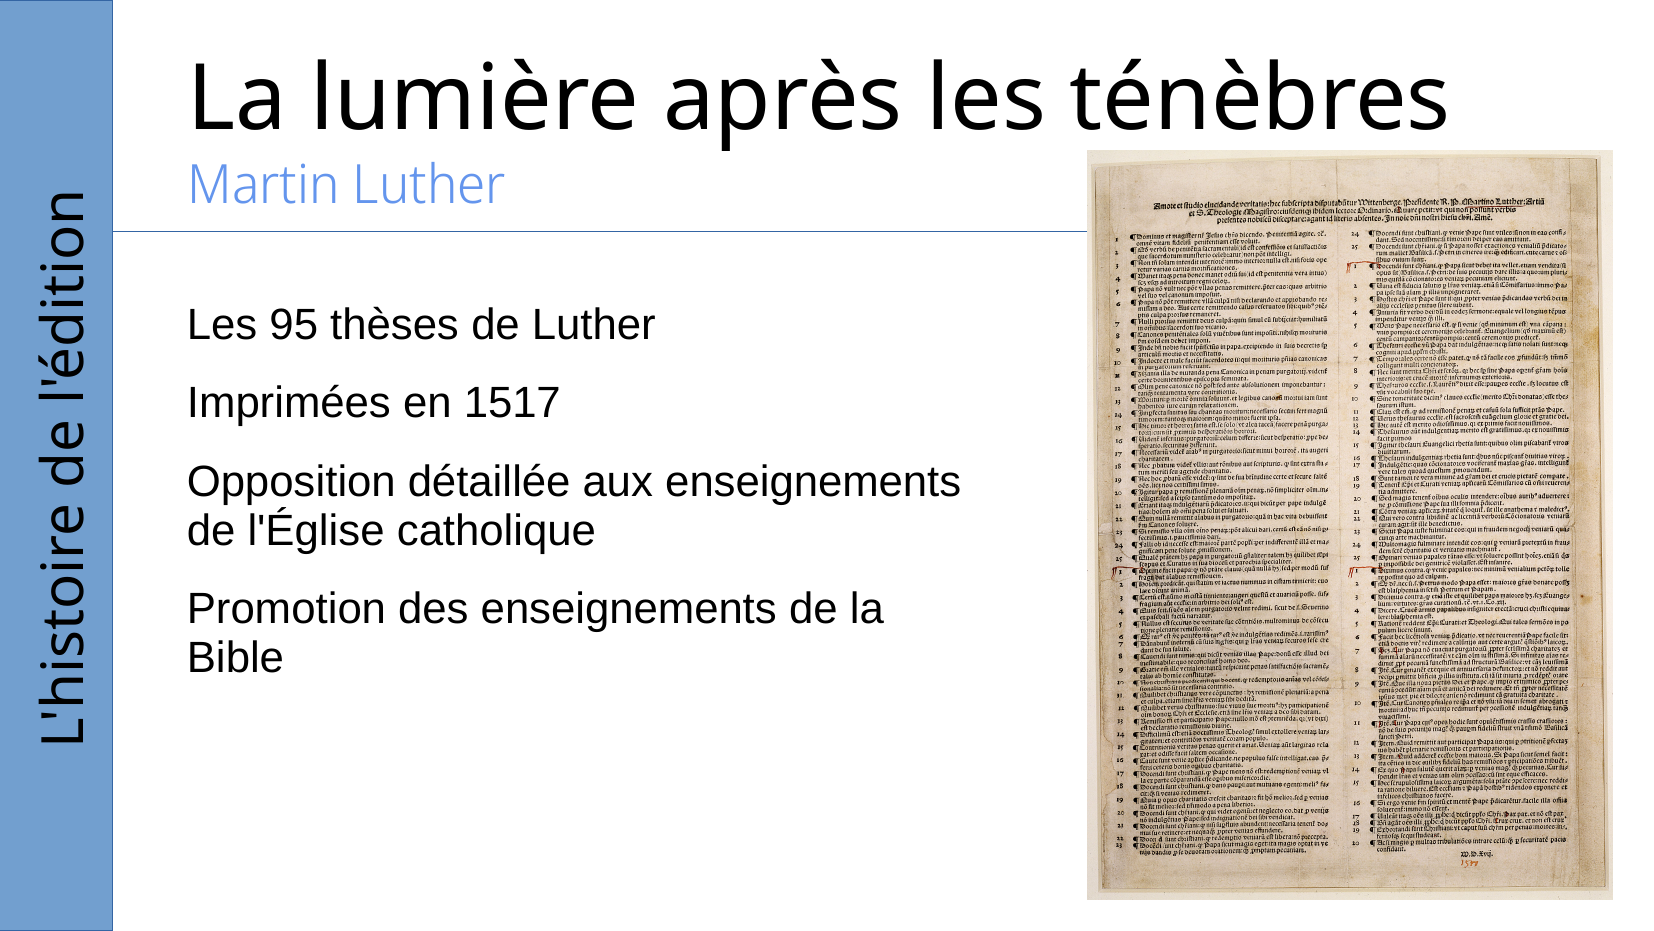

# La lumière après les ténèbres
Martin Luther
Les 95 thèses de Luther
Imprimées en 1517
Opposition détaillée aux enseignements de l'Église catholique
Promotion des enseignements de la Bible
L'histoire de l'édition